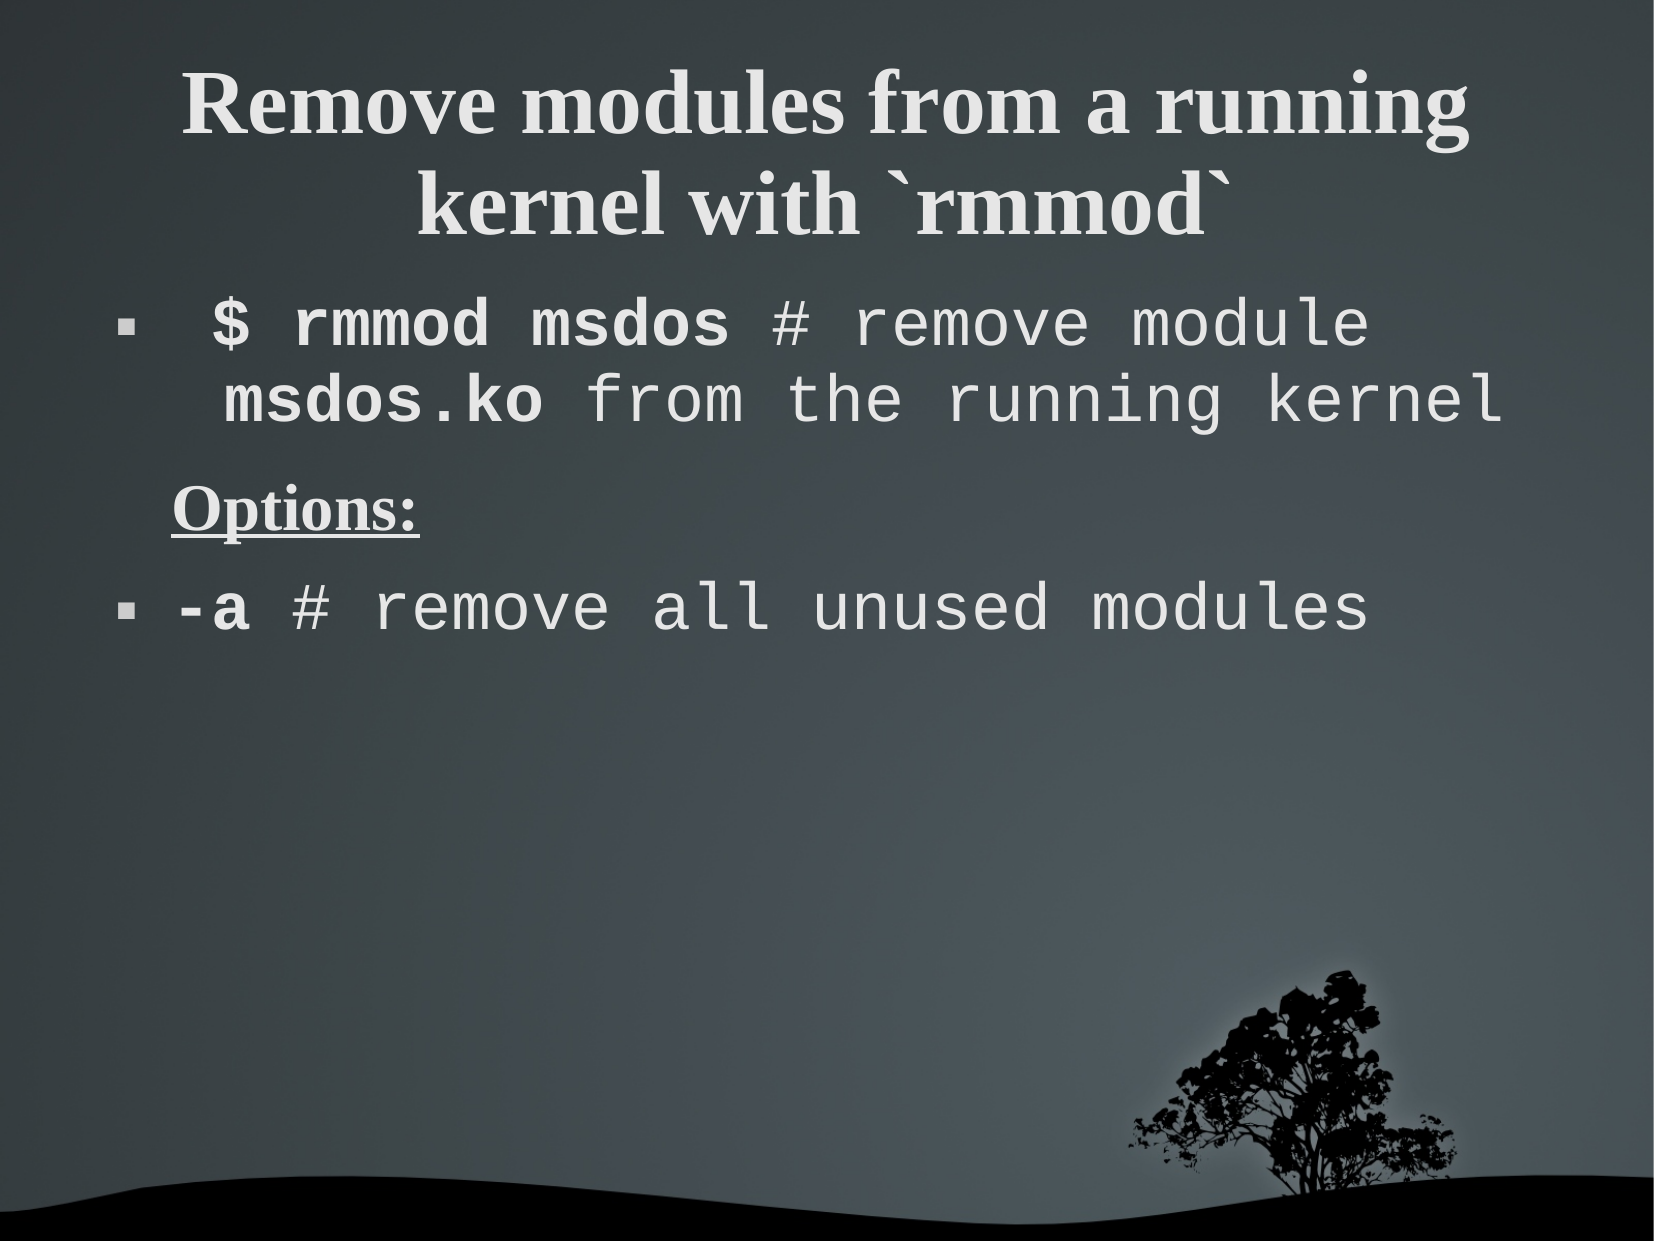

# Remove modules from a running kernel with `rmmod`
 $ rmmod msdos # remove module msdos.ko from the running kernel
Options:
-a # remove all unused modules